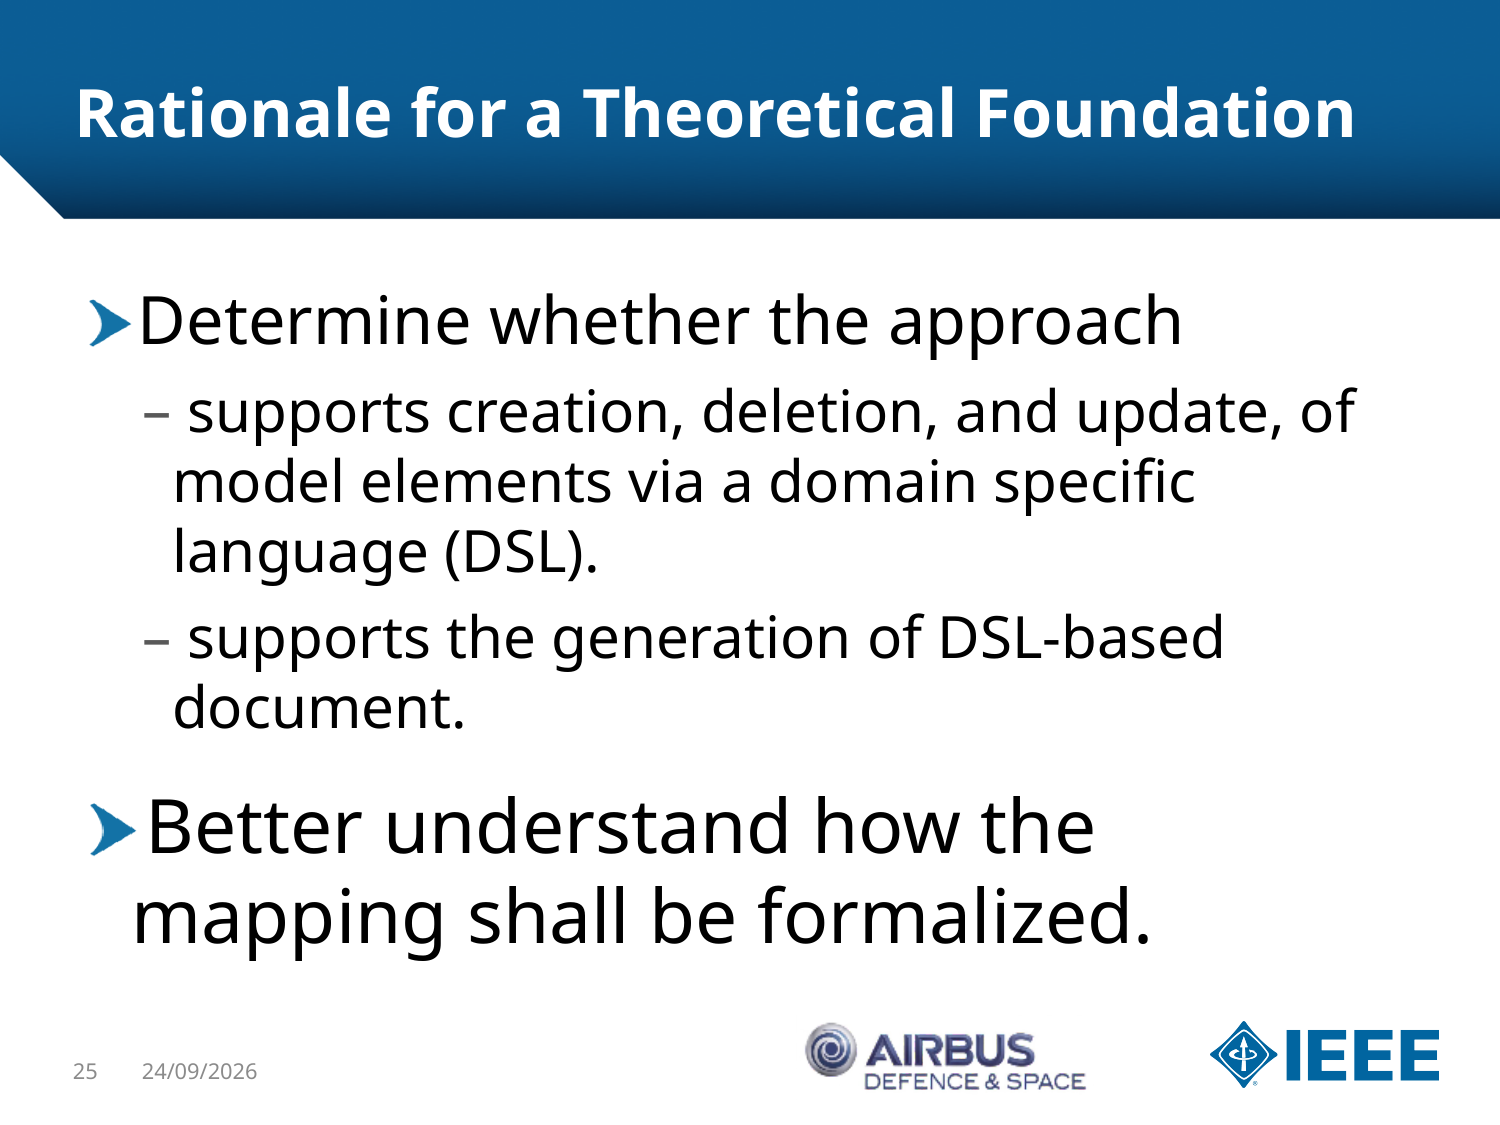

# Rationale for a Theoretical Foundation
Determine whether the approach
 supports creation, deletion, and update, of model elements via a domain specific language (DSL).
 supports the generation of DSL-based document.
Better understand how the mapping shall be formalized.